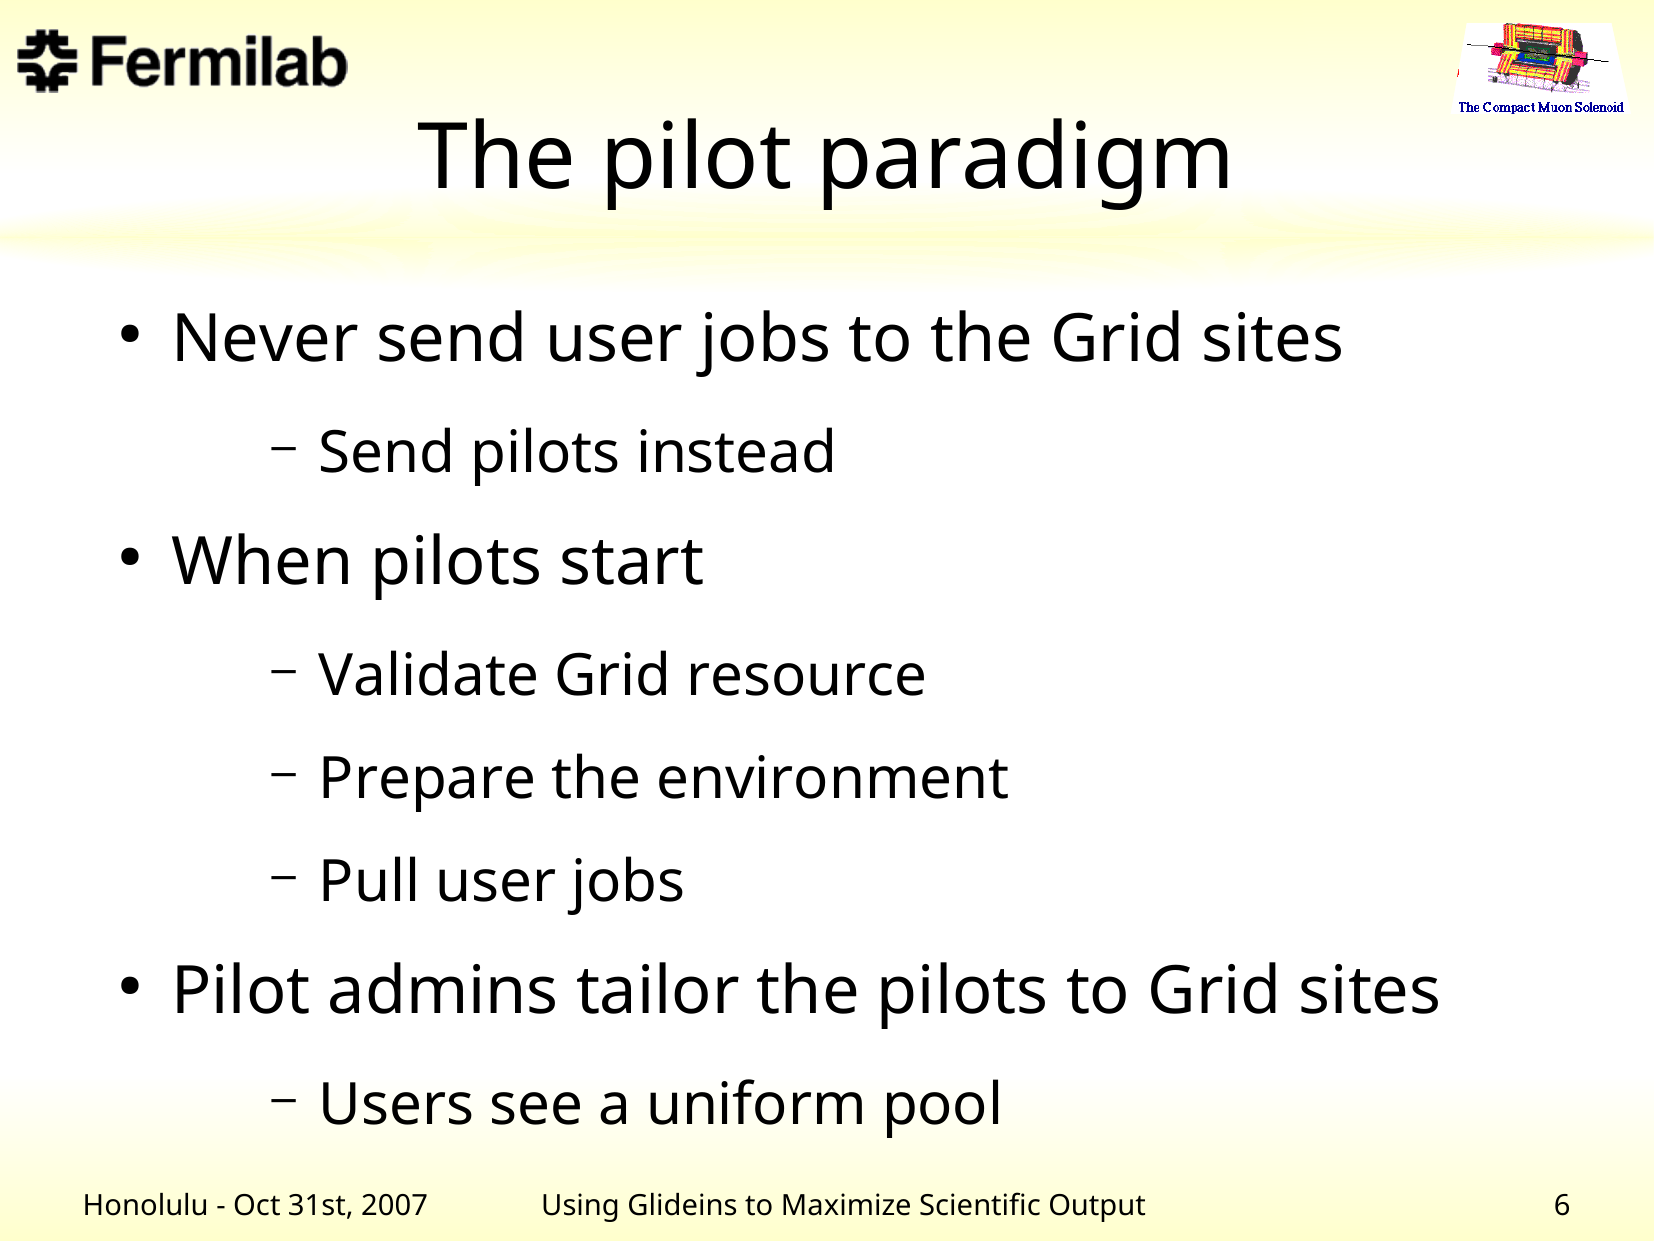

# The pilot paradigm
Never send user jobs to the Grid sites
Send pilots instead
When pilots start
Validate Grid resource
Prepare the environment
Pull user jobs
Pilot admins tailor the pilots to Grid sites
Users see a uniform pool
Using Glideins to Maximize Scientific Output
Honolulu - Oct 31st, 2007
6